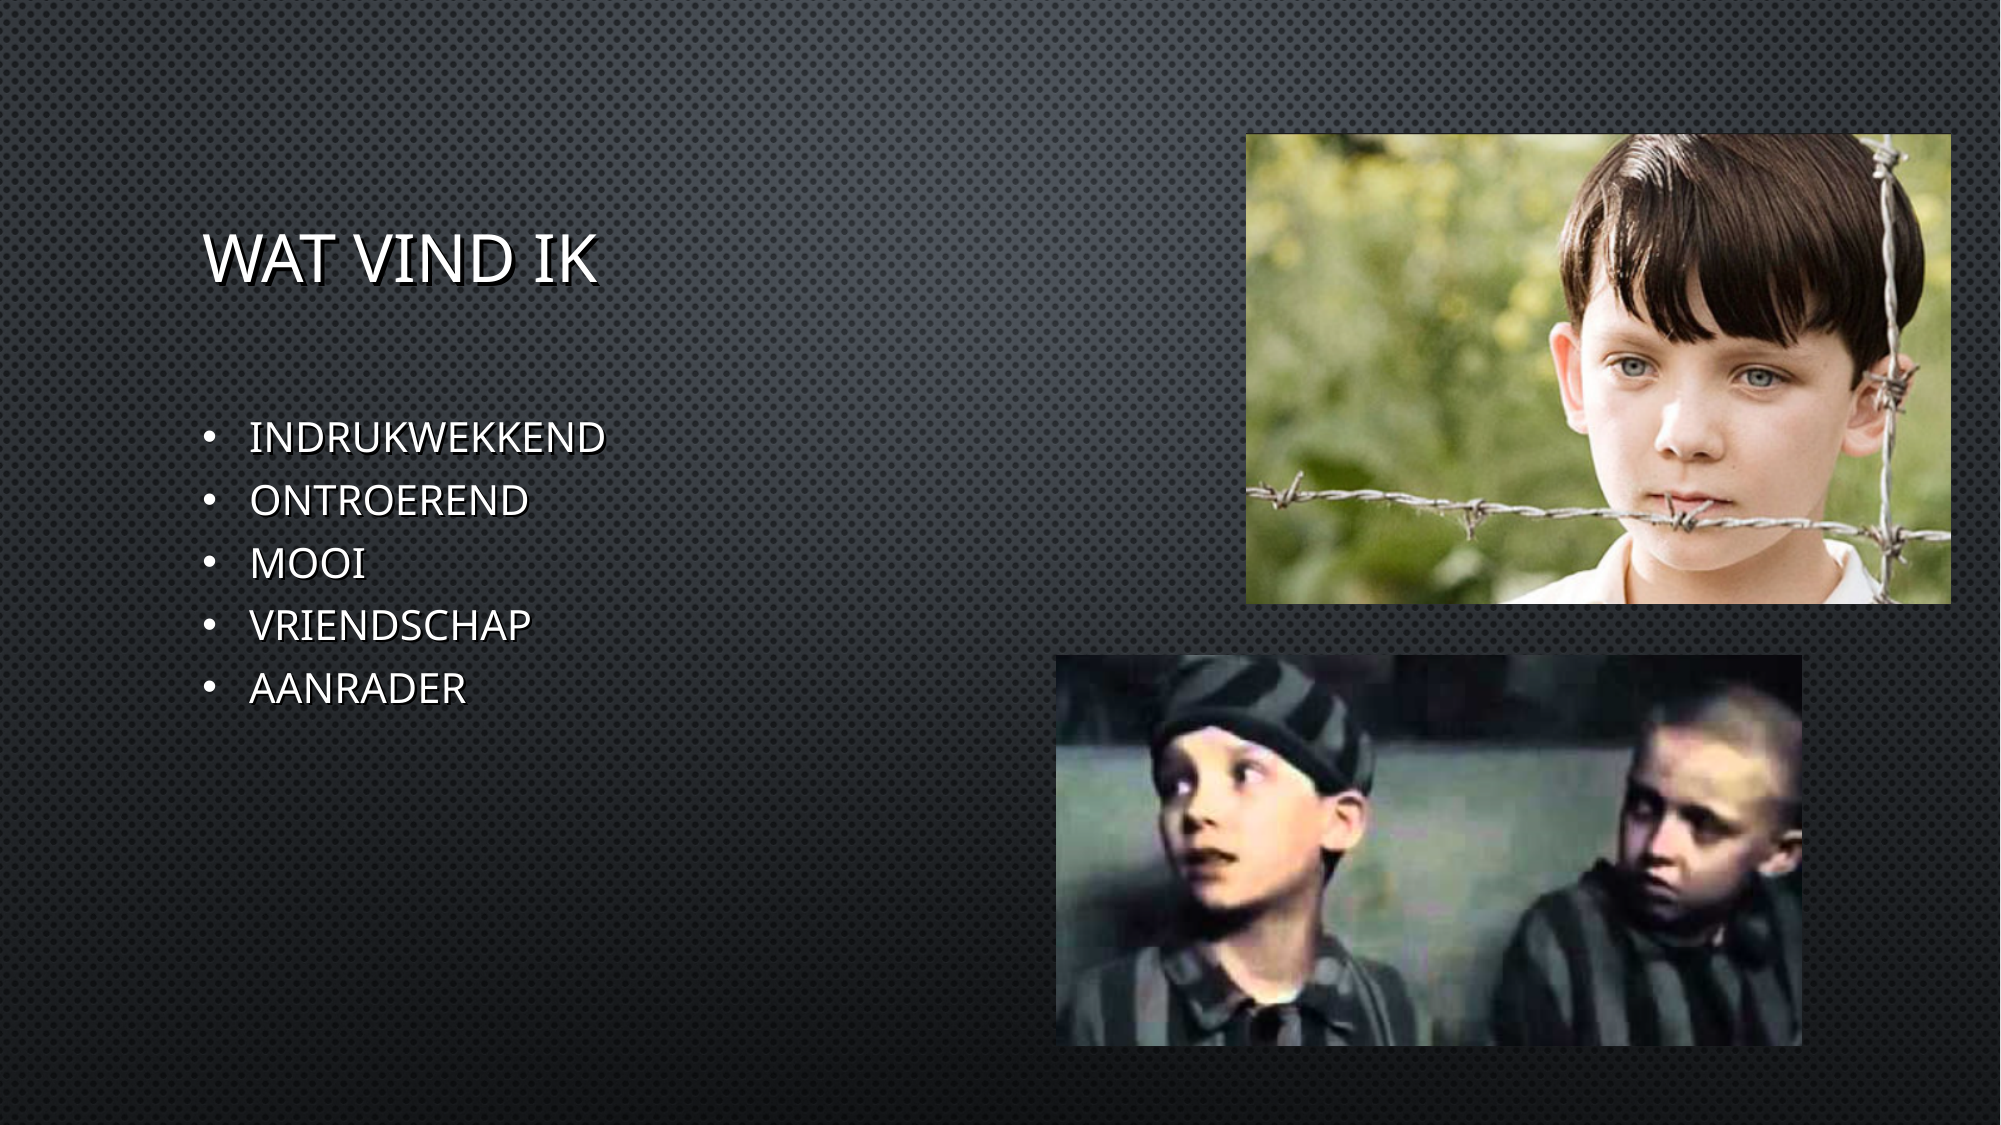

# Wat vind ik
indrukwekkend
Ontroerend
Mooi
Vriendschap
Aanrader